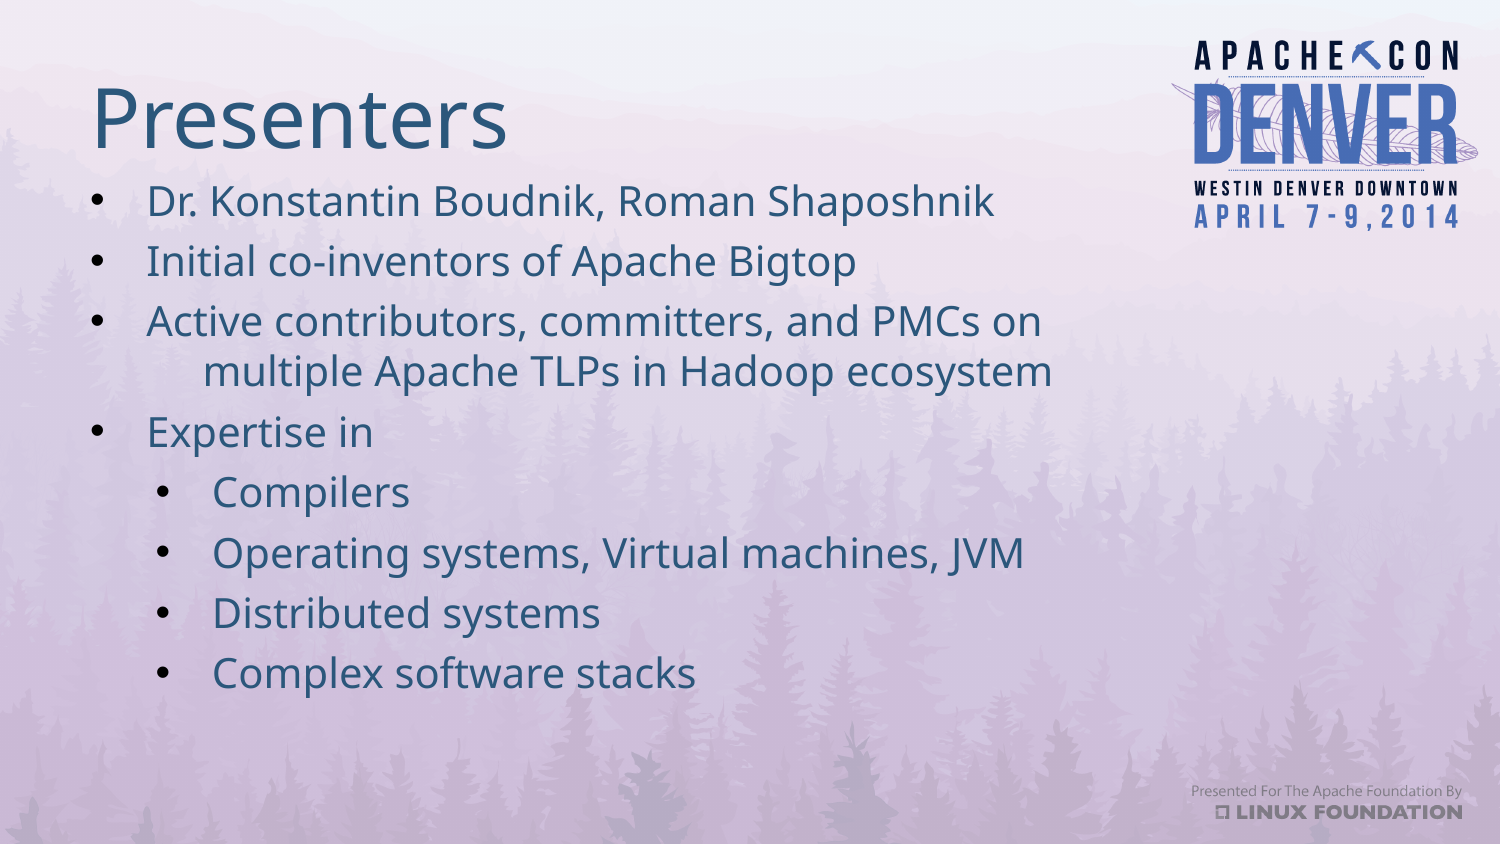

Presenters
Dr. Konstantin Boudnik, Roman Shaposhnik
Initial co-inventors of Apache Bigtop
Active contributors, committers, and PMCs on multiple Apache TLPs in Hadoop ecosystem
Expertise in
Compilers
Operating systems, Virtual machines, JVM
Distributed systems
Complex software stacks